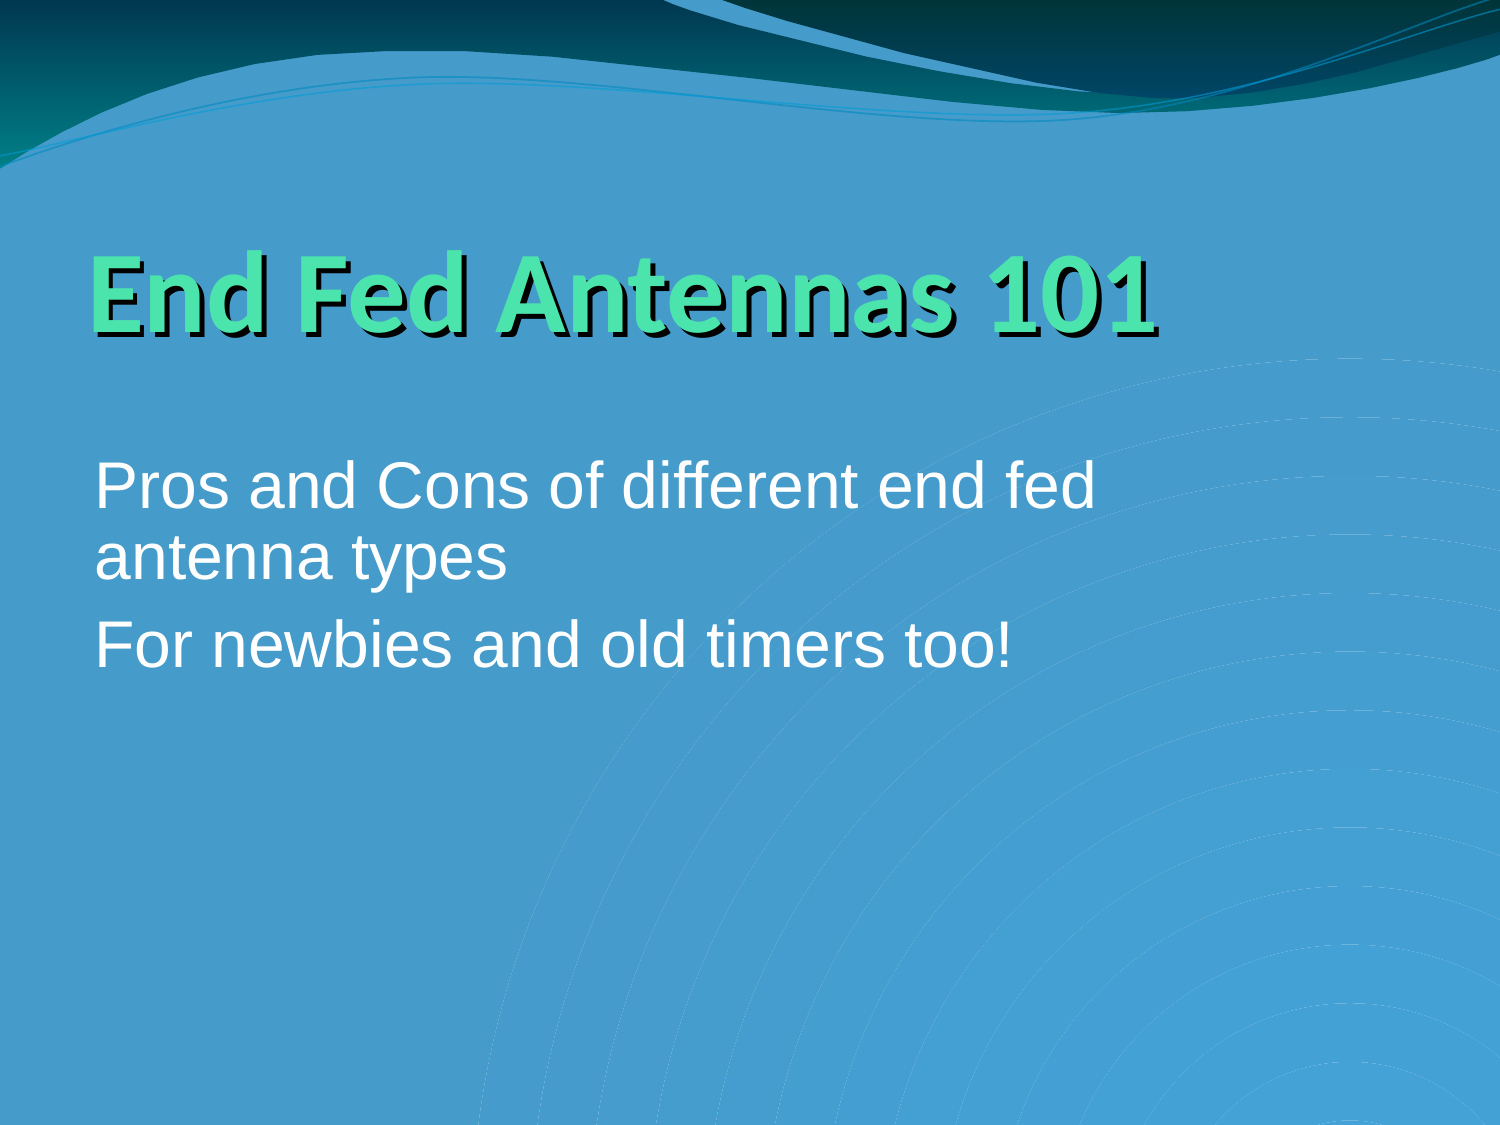

# End Fed Antennas 101
Pros and Cons of different end fed antenna types
For newbies and old timers too!